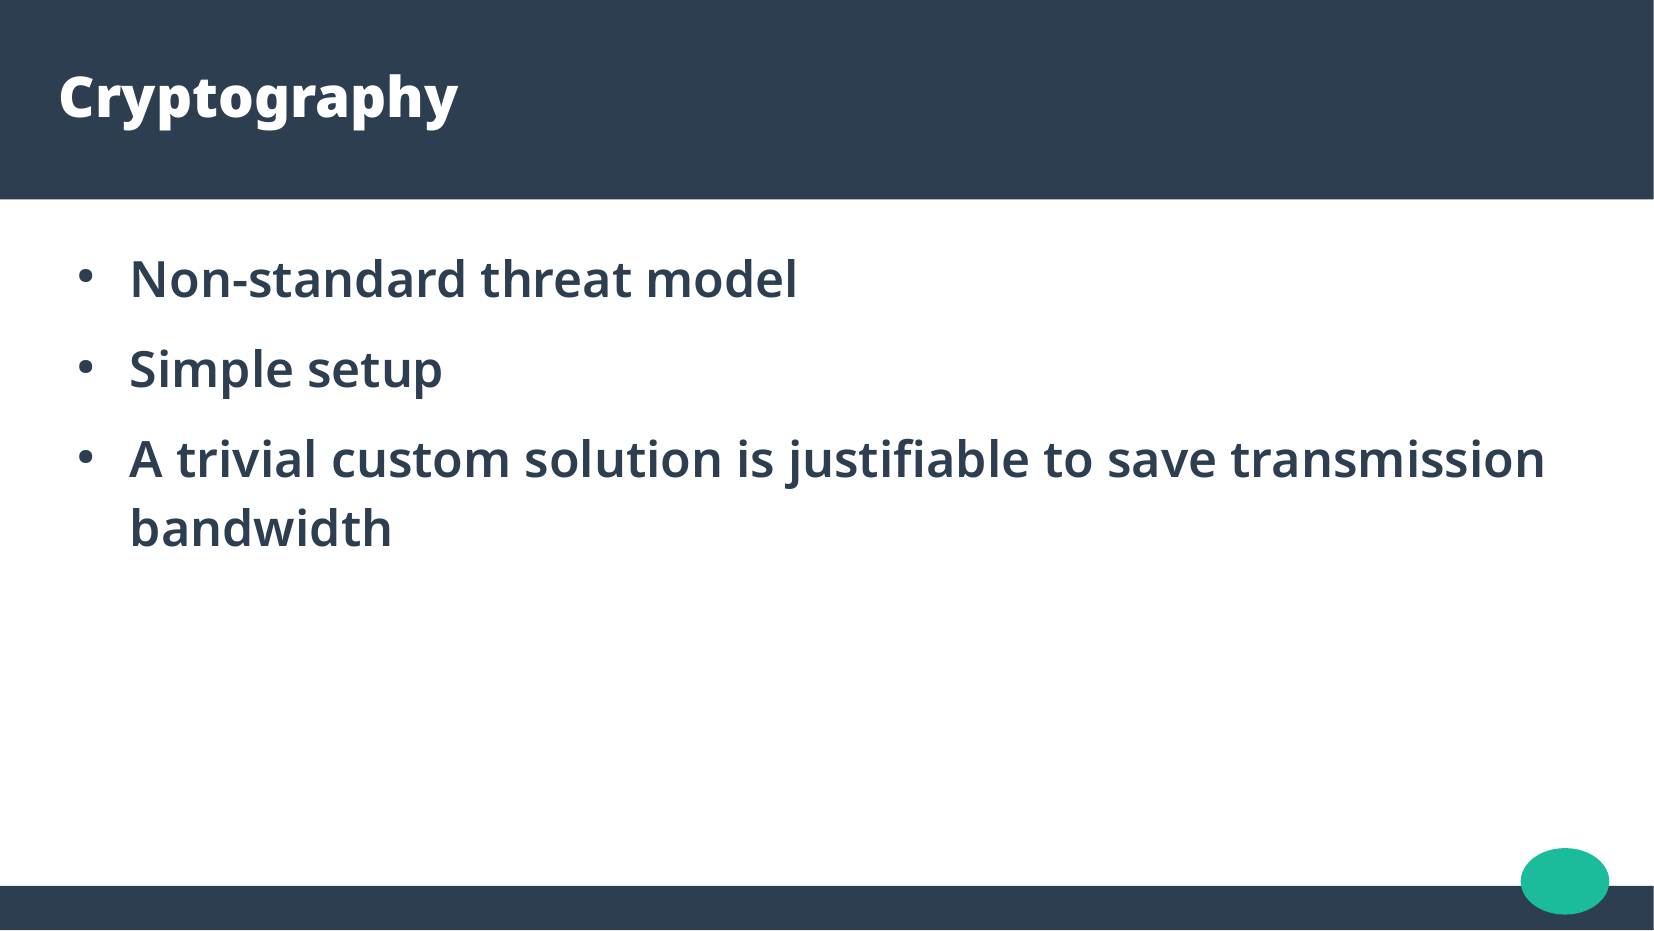

# Cryptography
Non-standard threat model
Simple setup
A trivial custom solution is justifiable to save transmission bandwidth